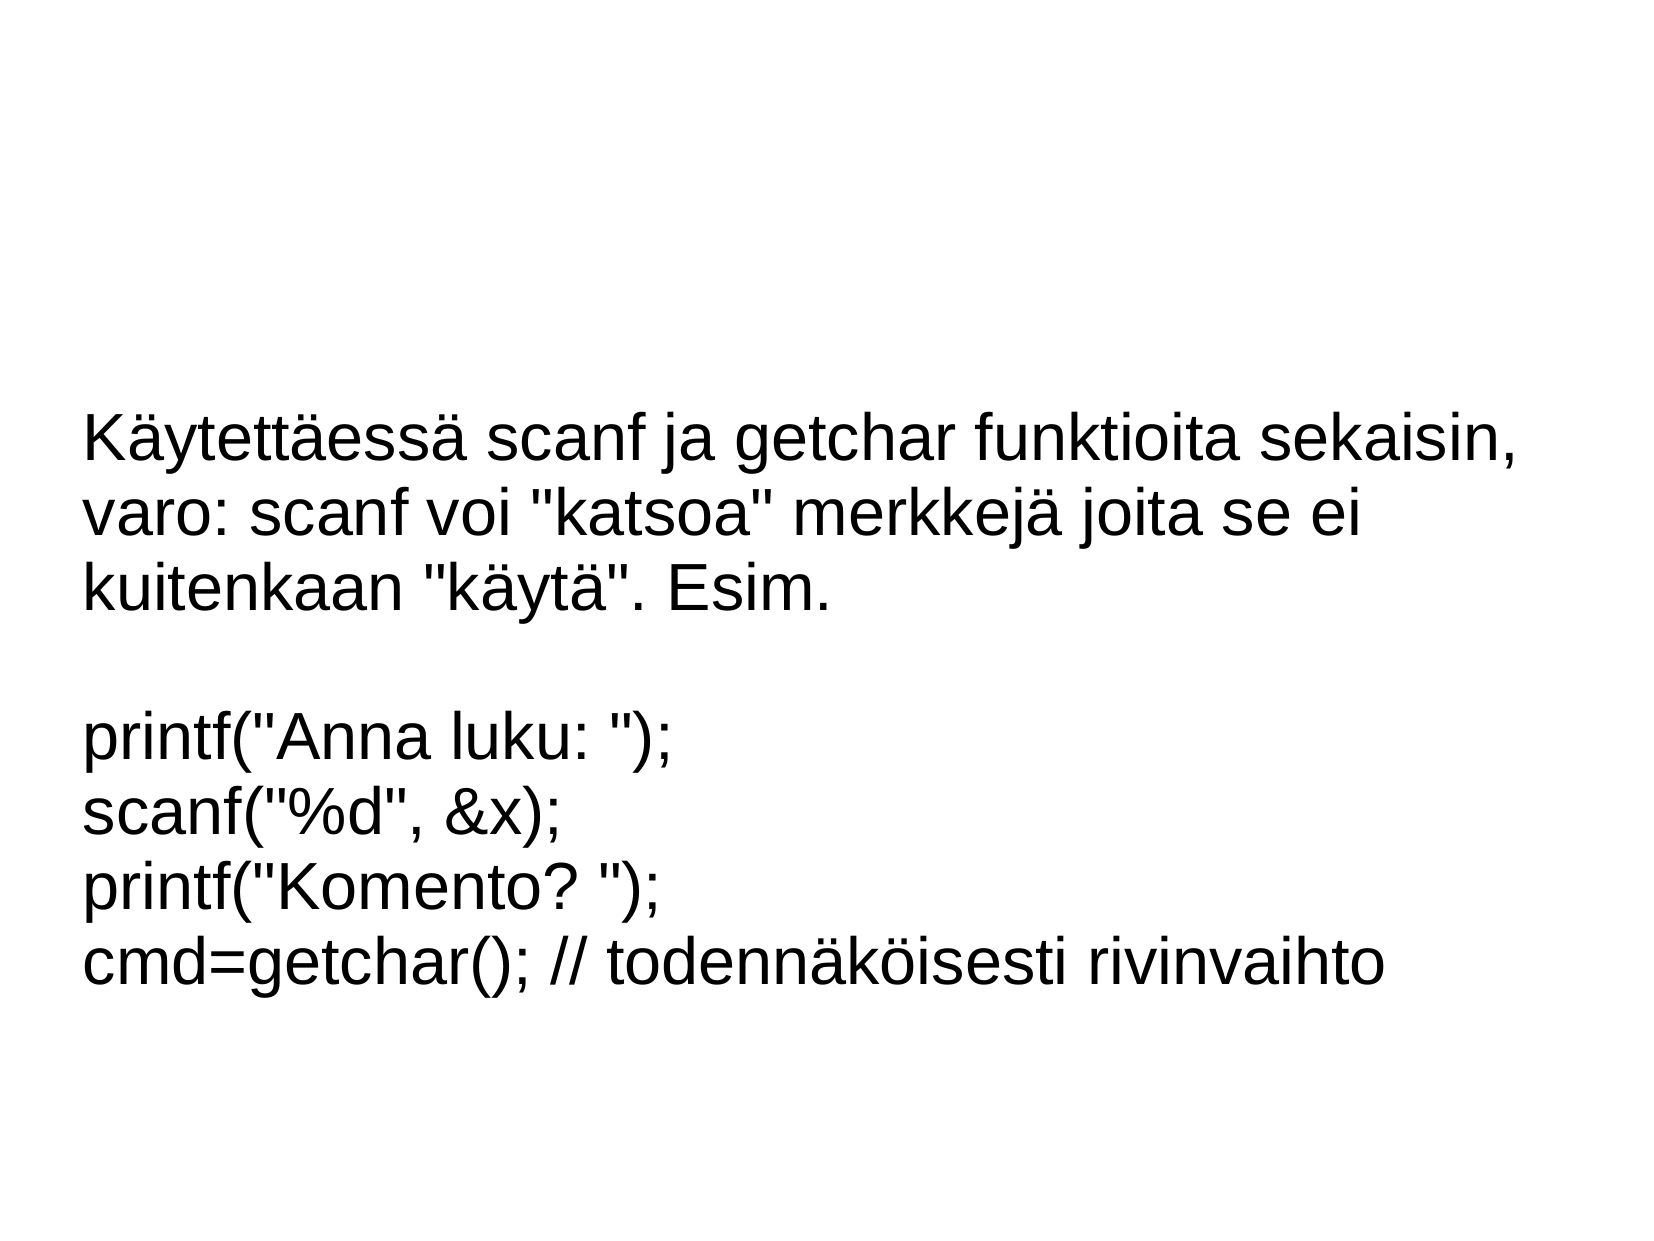

Käytettäessä scanf ja getchar funktioita sekaisin, varo: scanf voi "katsoa" merkkejä joita se ei kuitenkaan "käytä". Esim.
printf("Anna luku: ");
scanf("%d", &x);
printf("Komento? ");
cmd=getchar(); // todennäköisesti rivinvaihto